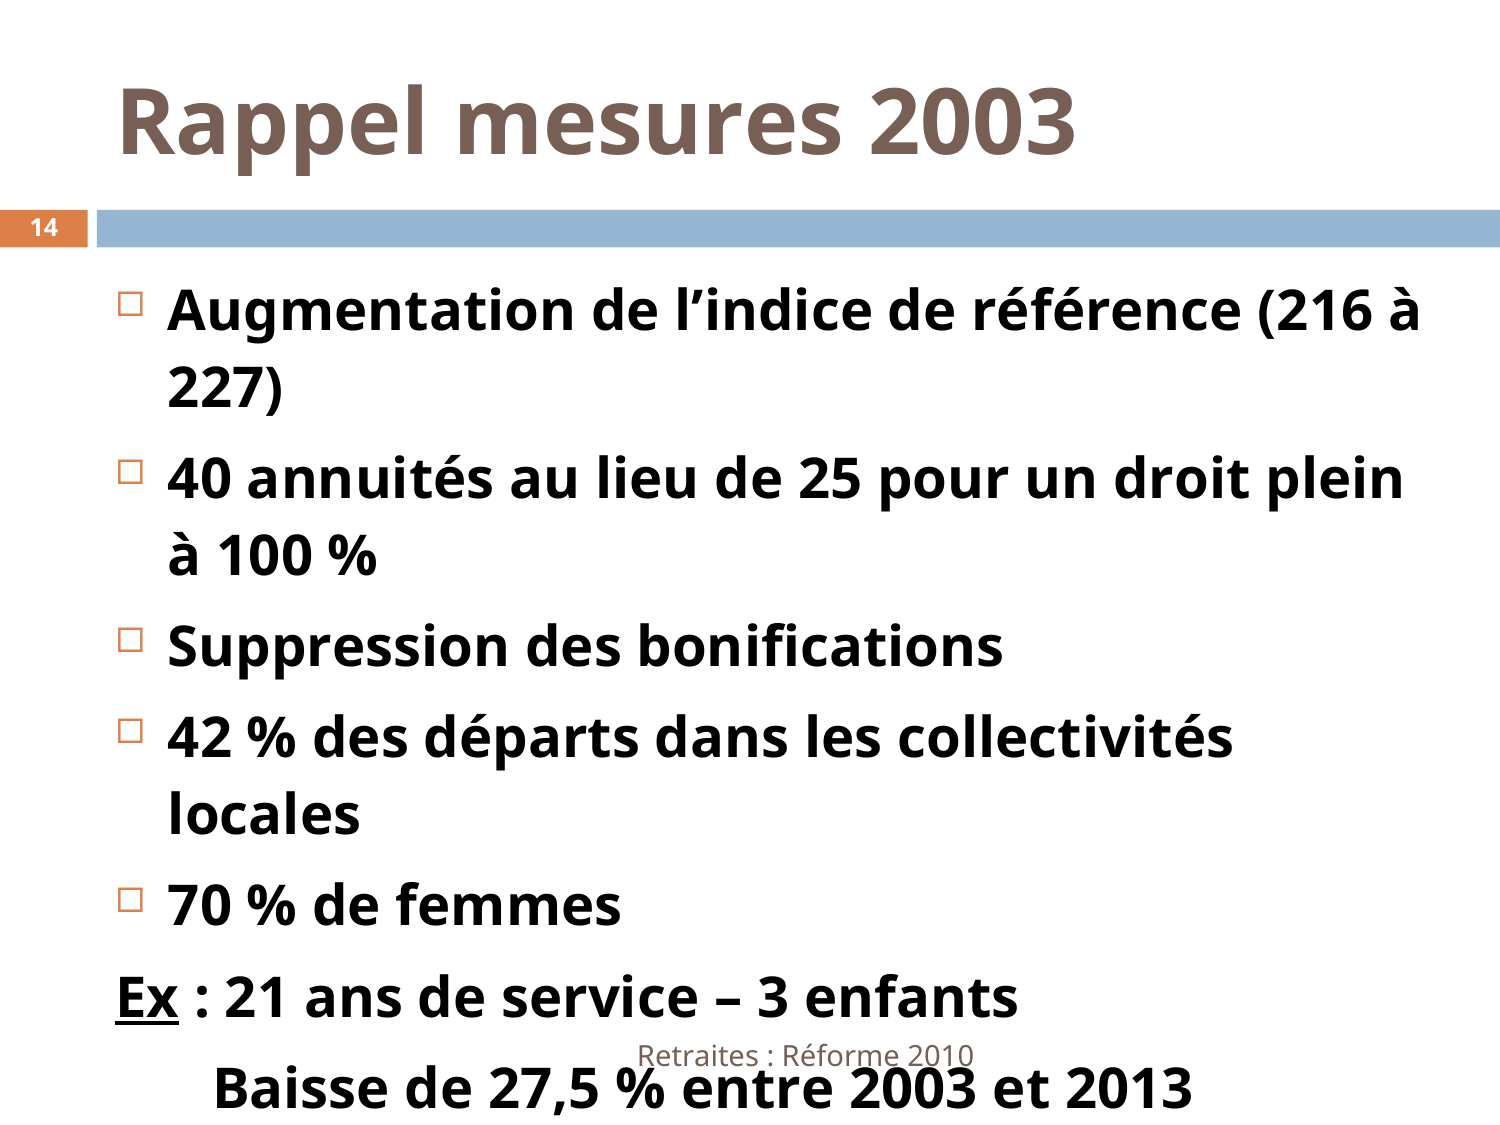

# Rappel mesures 2003
Augmentation de l’indice de référence (216 à 227)
40 annuités au lieu de 25 pour un droit plein à 100 %
Suppression des bonifications
42 % des départs dans les collectivités locales
70 % de femmes
Ex : 21 ans de service – 3 enfants
	 Baisse de 27,5 % entre 2003 et 2013
Retraites : Réforme 2010